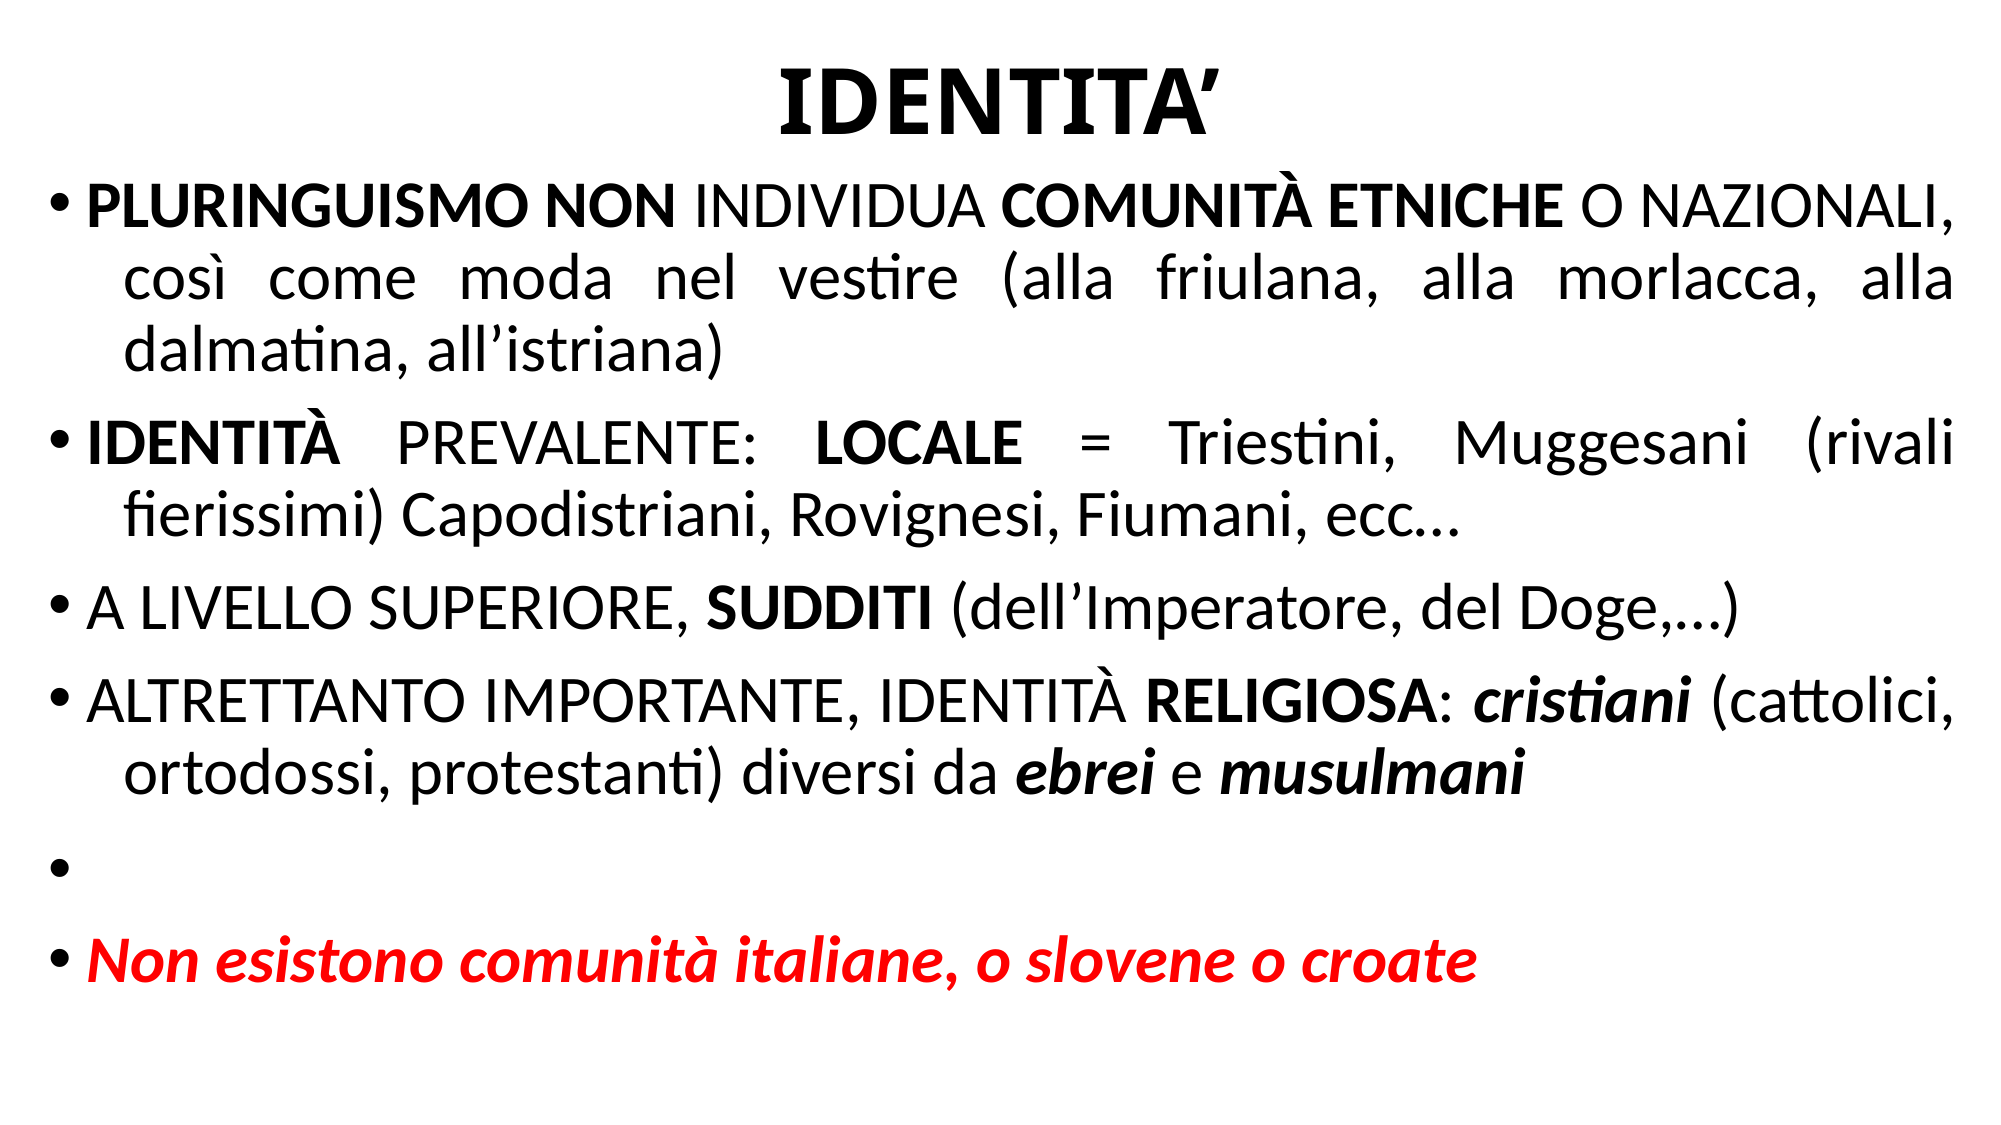

# IDENTITA’
PLURINGUISMO NON INDIVIDUA COMUNITÀ ETNICHE O NAZIONALI, così come moda nel vestire (alla friulana, alla morlacca, alla dalmatina, all’istriana)
IDENTITÀ PREVALENTE: LOCALE = Triestini, Muggesani (rivali fierissimi) Capodistriani, Rovignesi, Fiumani, ecc…
A LIVELLO SUPERIORE, SUDDITI (dell’Imperatore, del Doge,…)
ALTRETTANTO IMPORTANTE, IDENTITÀ RELIGIOSA: cristiani (cattolici, ortodossi, protestanti) diversi da ebrei e musulmani
Non esistono comunità italiane, o slovene o croate